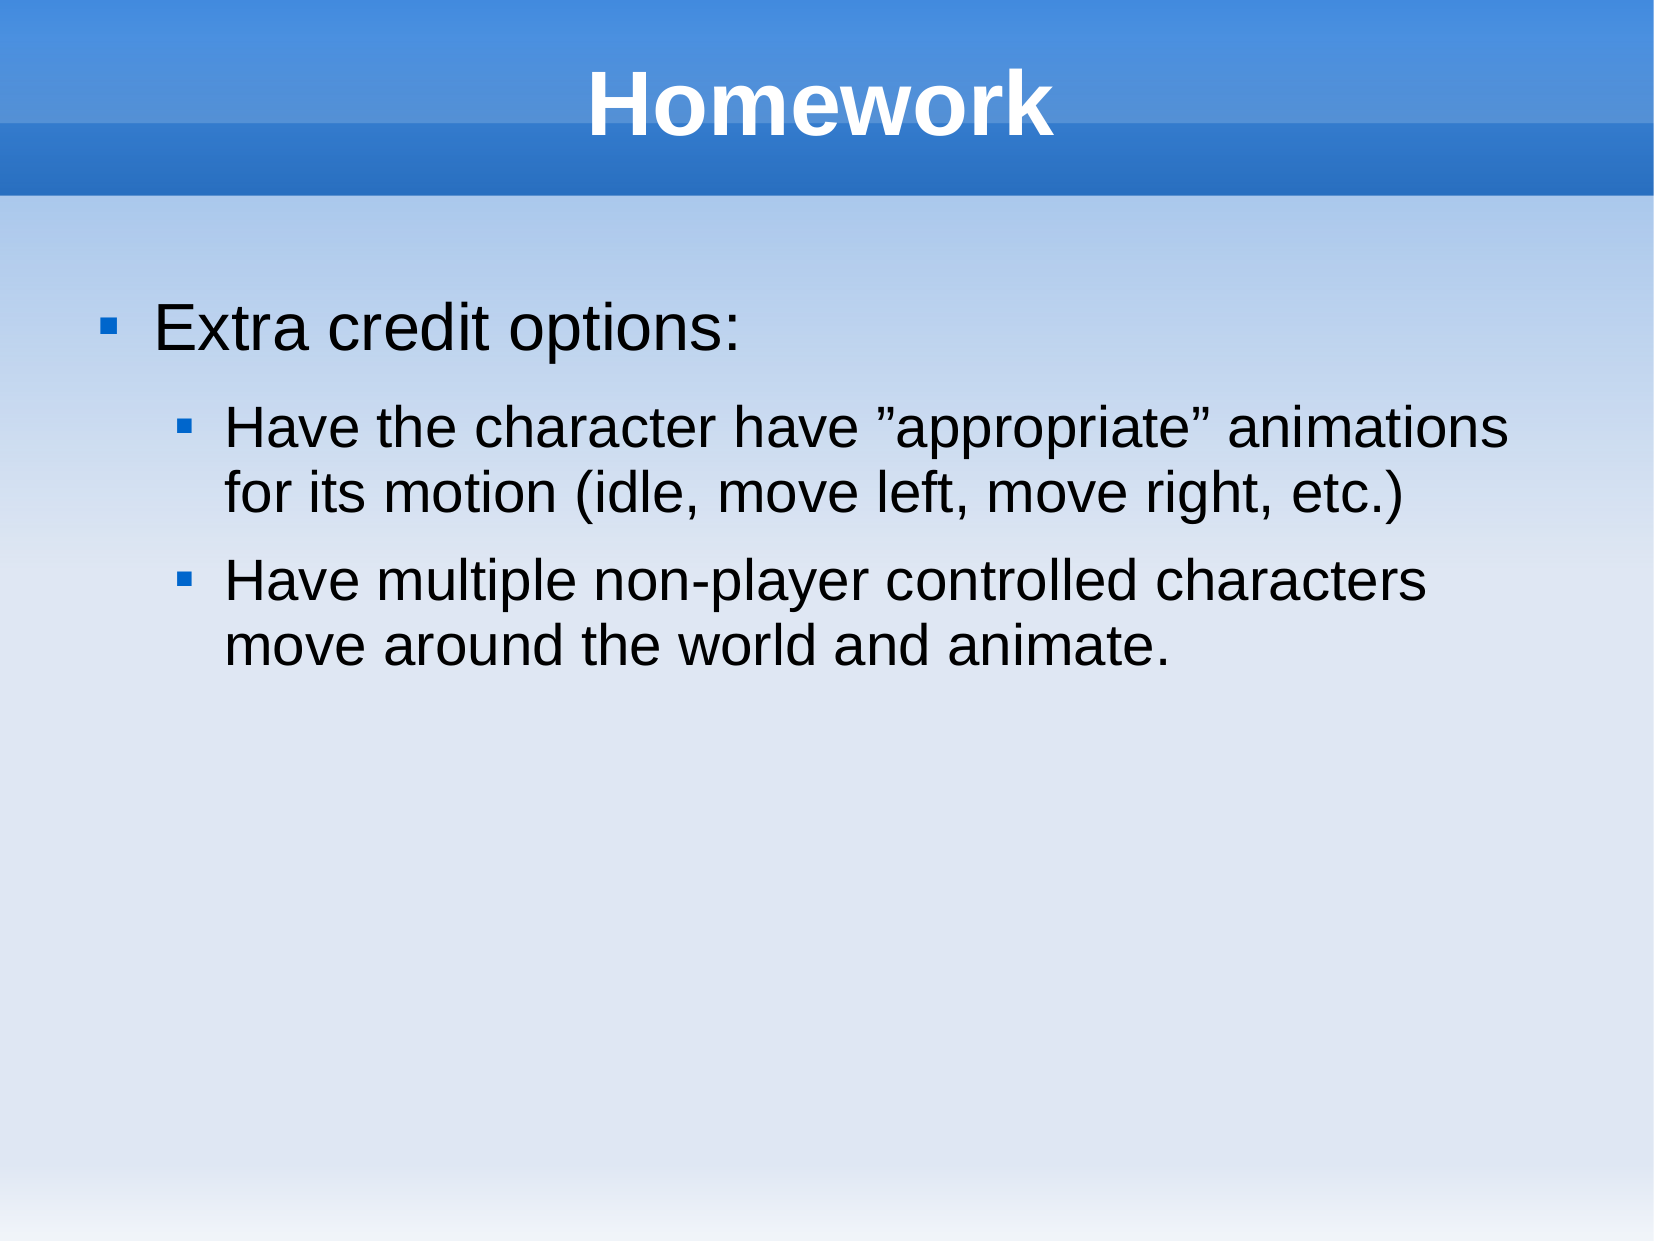

# Homework
Extra credit options:
Have the character have ”appropriate” animations for its motion (idle, move left, move right, etc.)
Have multiple non-player controlled characters move around the world and animate.